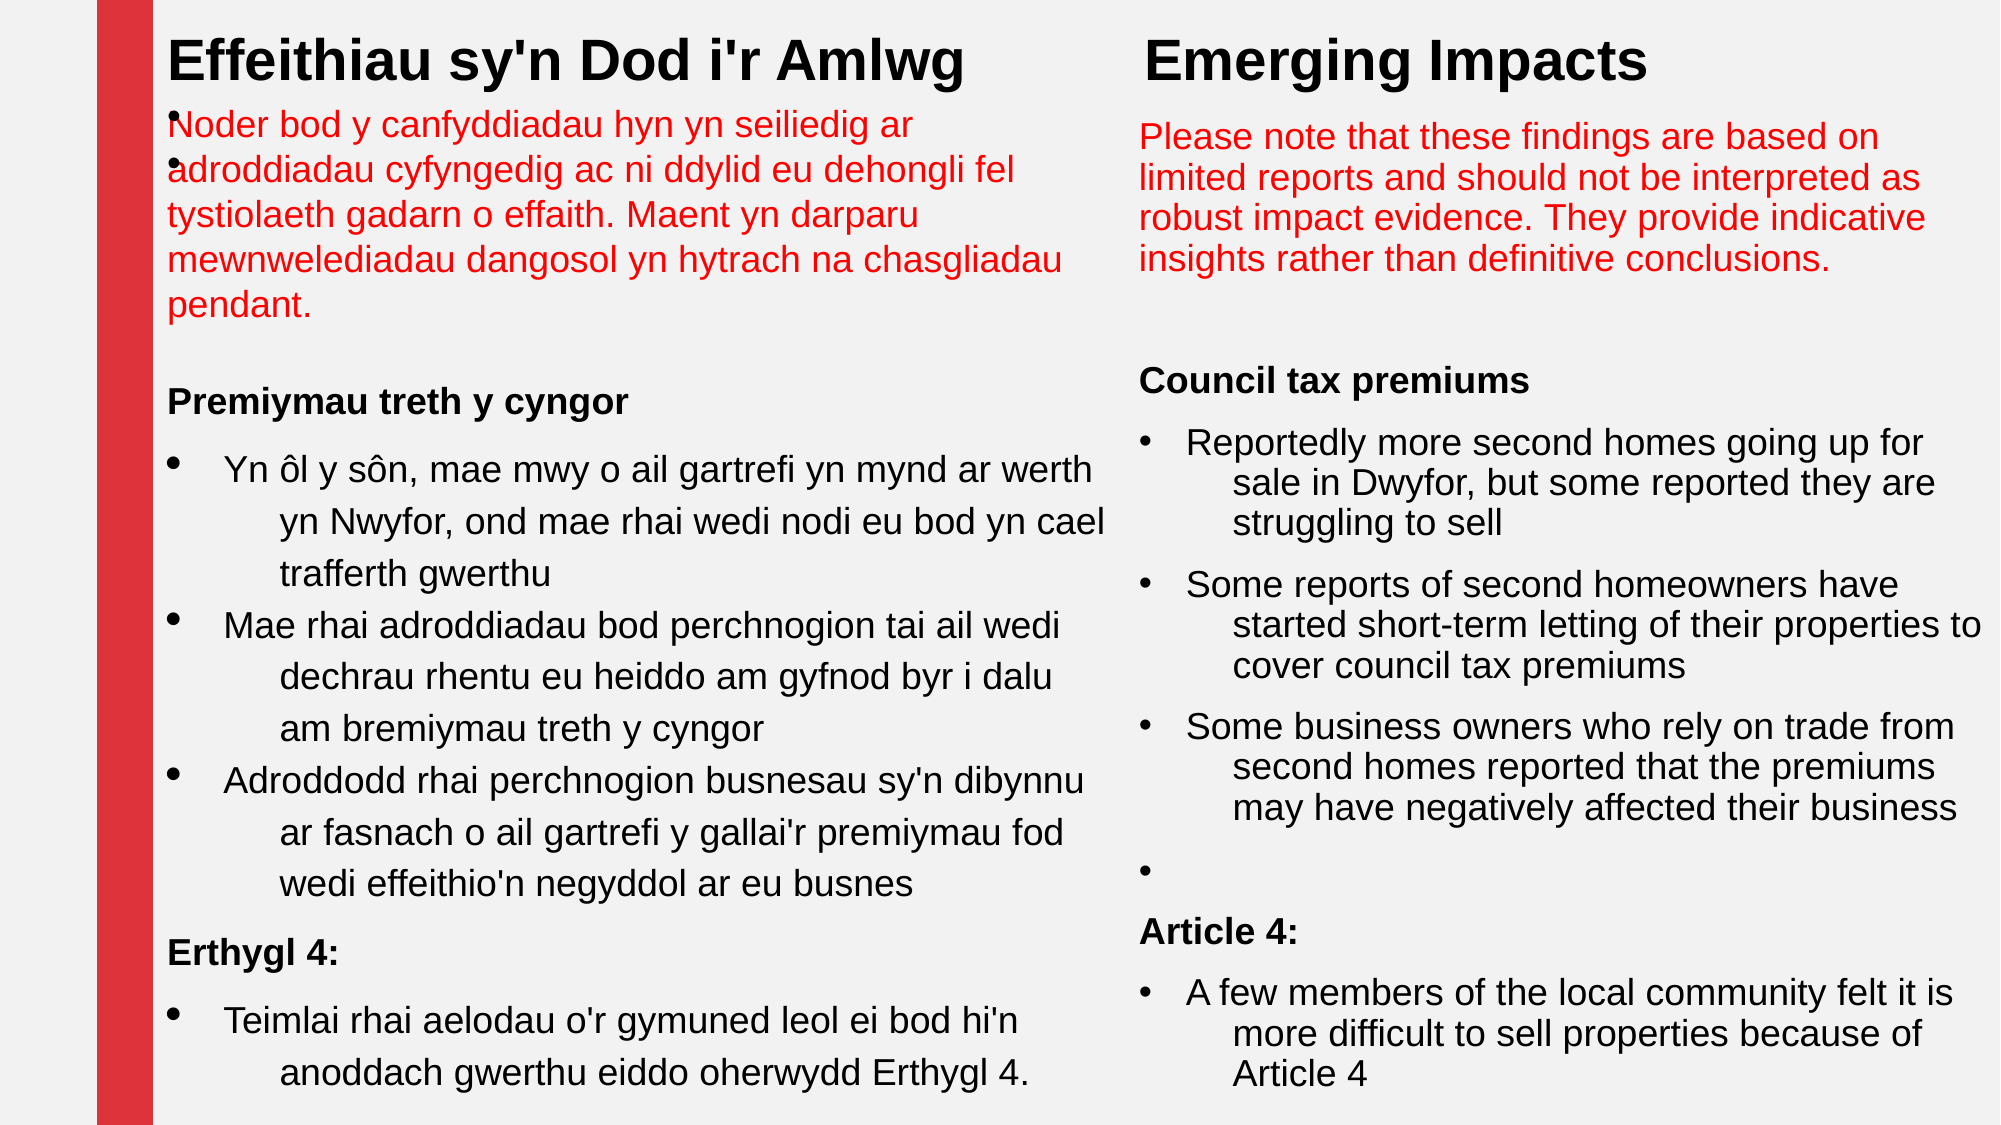

Effeithiau sy'n Dod i'r Amlwg Emerging Impacts
Noder bod y canfyddiadau hyn yn seiliedig ar adroddiadau cyfyngedig ac ni ddylid eu dehongli fel tystiolaeth gadarn o effaith. Maent yn darparu mewnwelediadau dangosol yn hytrach na chasgliadau pendant.
Premiymau treth y cyngor
Yn ôl y sôn, mae mwy o ail gartrefi yn mynd ar werth yn Nwyfor, ond mae rhai wedi nodi eu bod yn cael trafferth gwerthu
Mae rhai adroddiadau bod perchnogion tai ail wedi dechrau rhentu eu heiddo am gyfnod byr i dalu am bremiymau treth y cyngor
Adroddodd rhai perchnogion busnesau sy'n dibynnu ar fasnach o ail gartrefi y gallai'r premiymau fod wedi effeithio'n negyddol ar eu busnes
Erthygl 4:
Teimlai rhai aelodau o'r gymuned leol ei bod hi'n anoddach gwerthu eiddo oherwydd Erthygl 4.
Please note that these findings are based on limited reports and should not be interpreted as robust impact evidence. They provide indicative insights rather than definitive conclusions.
Council tax premiums
Reportedly more second homes going up for sale in Dwyfor, but some reported they are struggling to sell
Some reports of second homeowners have started short-term letting of their properties to cover council tax premiums
Some business owners who rely on trade from second homes reported that the premiums may have negatively affected their business
Article 4:
A few members of the local community felt it is more difficult to sell properties because of Article 4